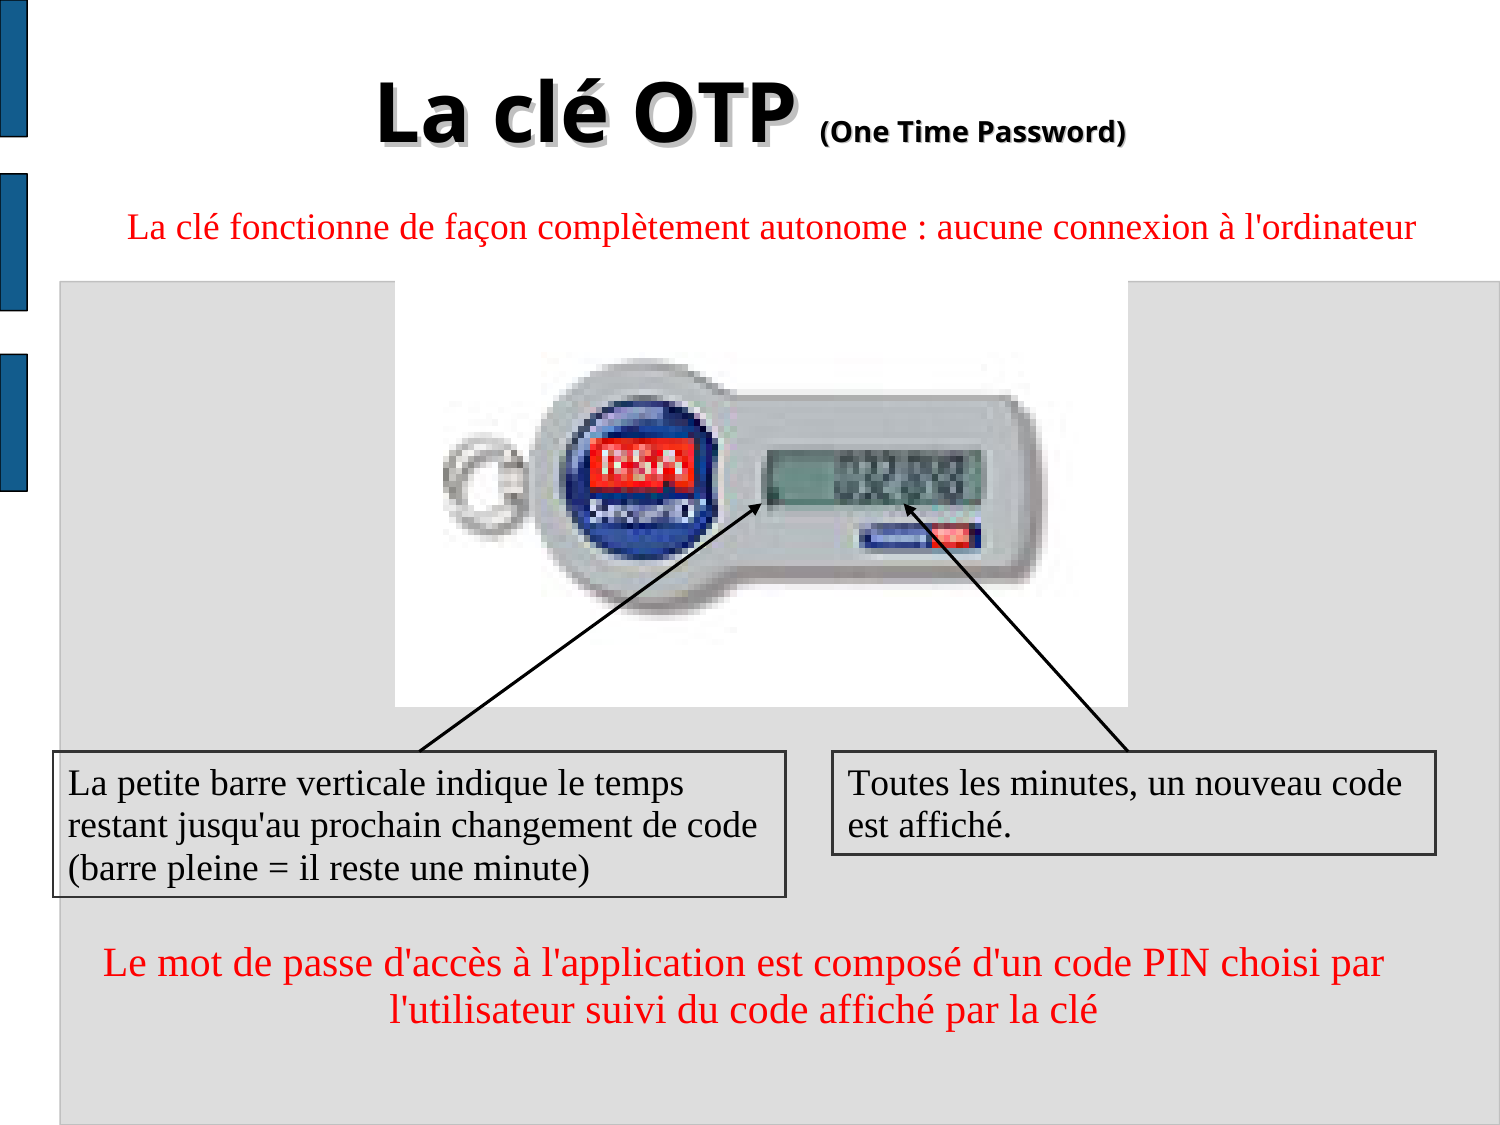

La clé OTP (One Time Password)
La clé fonctionne de façon complètement autonome : aucune connexion à l'ordinateur
La petite barre verticale indique le temps restant jusqu'au prochain changement de code (barre pleine = il reste une minute)
Toutes les minutes, un nouveau code est affiché.
Le mot de passe d'accès à l'application est composé d'un code PIN choisi par l'utilisateur suivi du code affiché par la clé